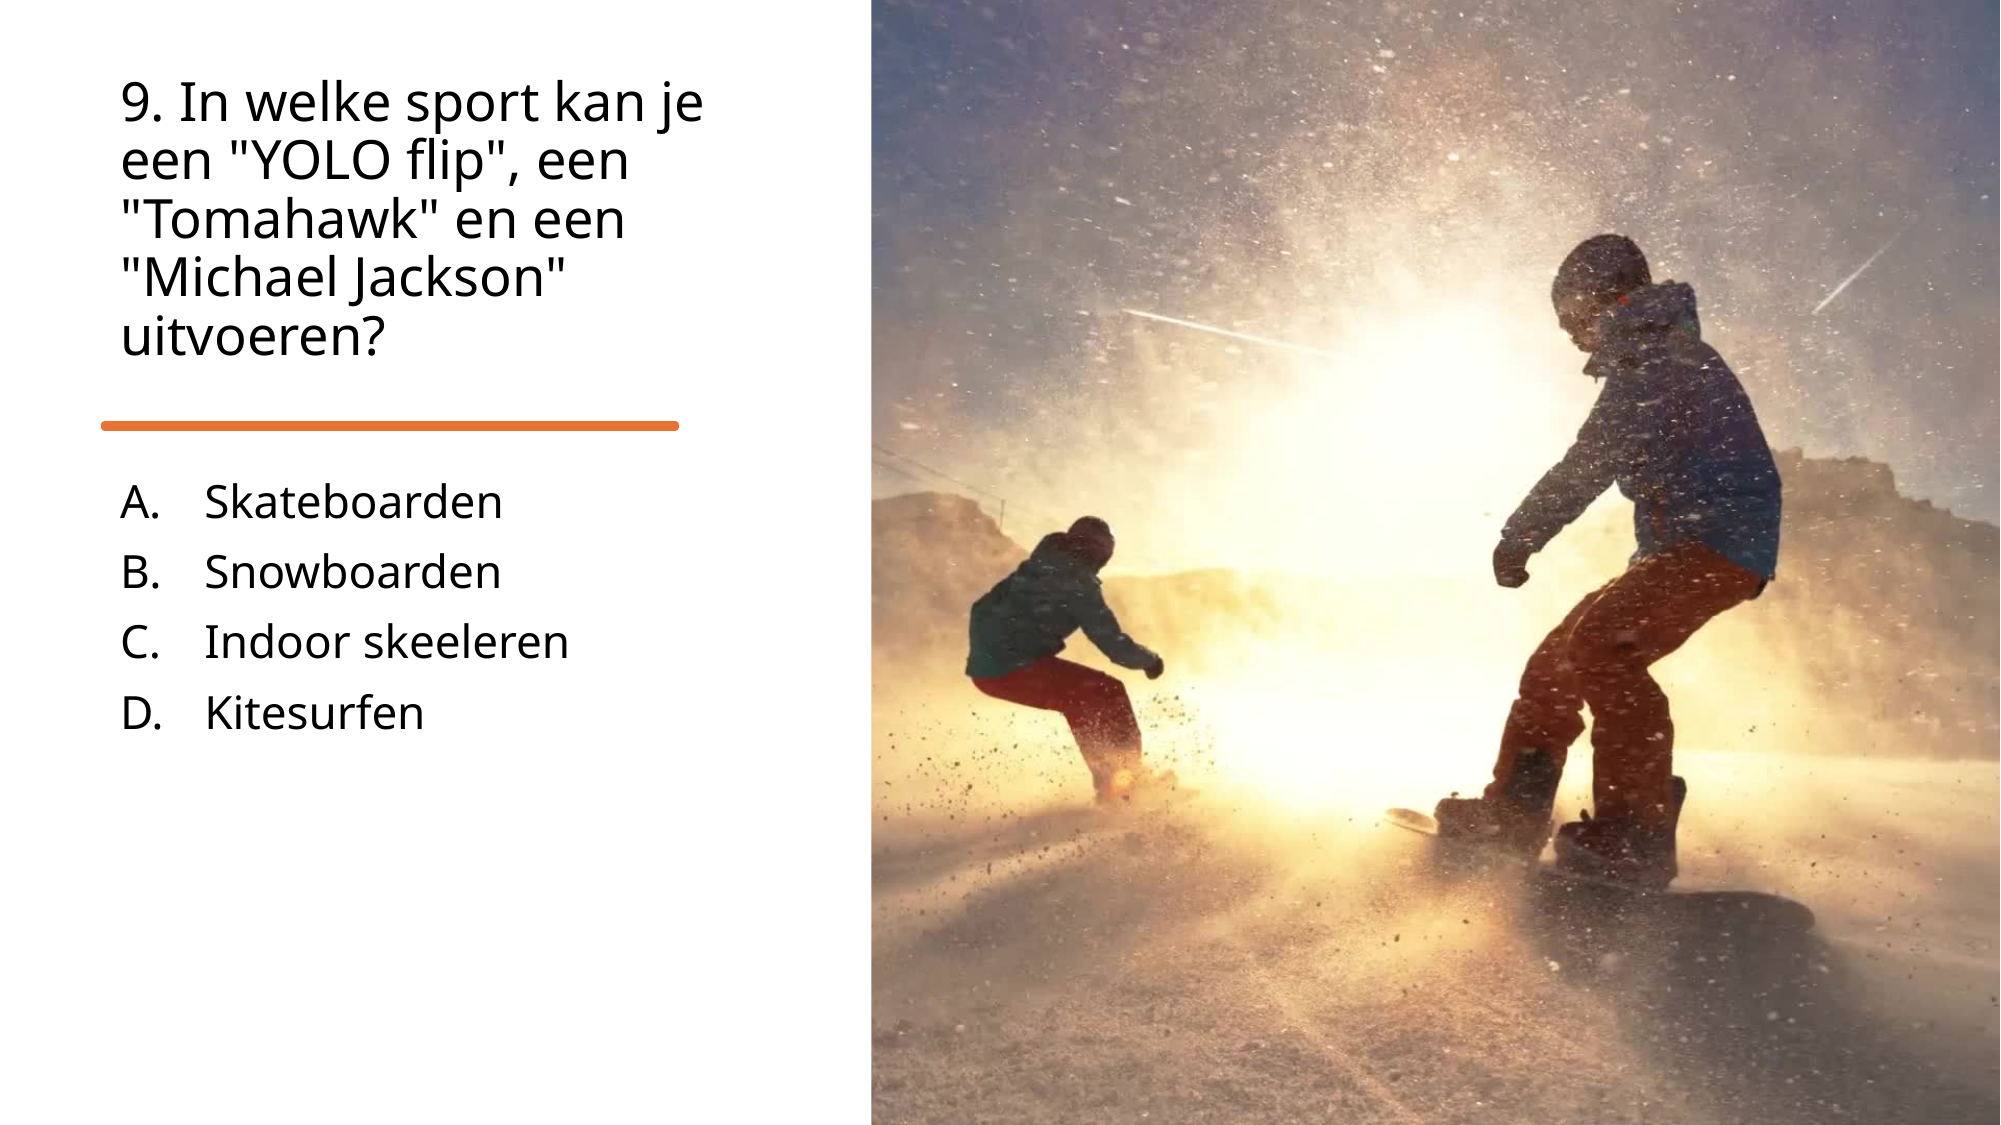

# 9. In welke sport kan je een "YOLO flip", een "Tomahawk" en een "Michael Jackson" uitvoeren?
Skateboarden
Snowboarden
Indoor skeeleren
Kitesurfen